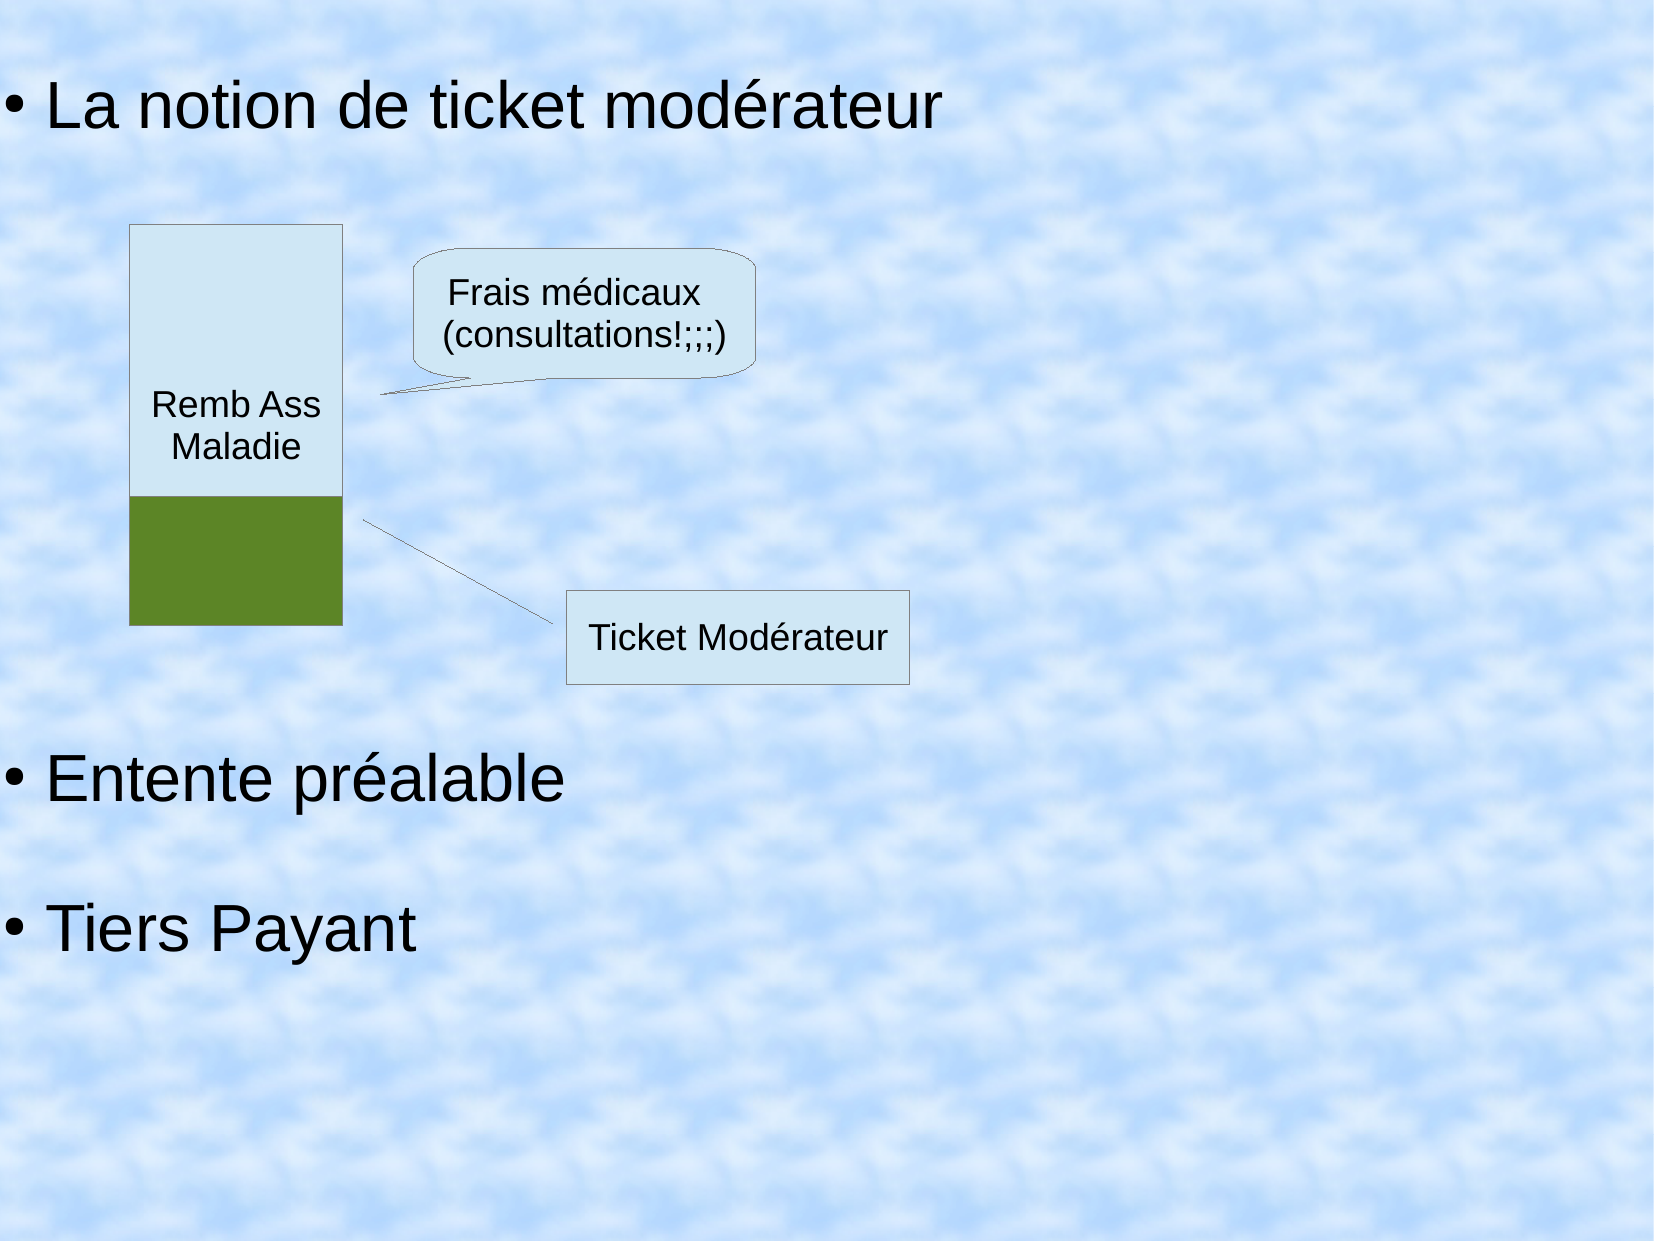

# La notion de ticket modérateur
 Entente préalable
 Tiers Payant
Remb Ass
Maladie
Frais médicaux
(consultations!;;;)
Ticket Modérateur